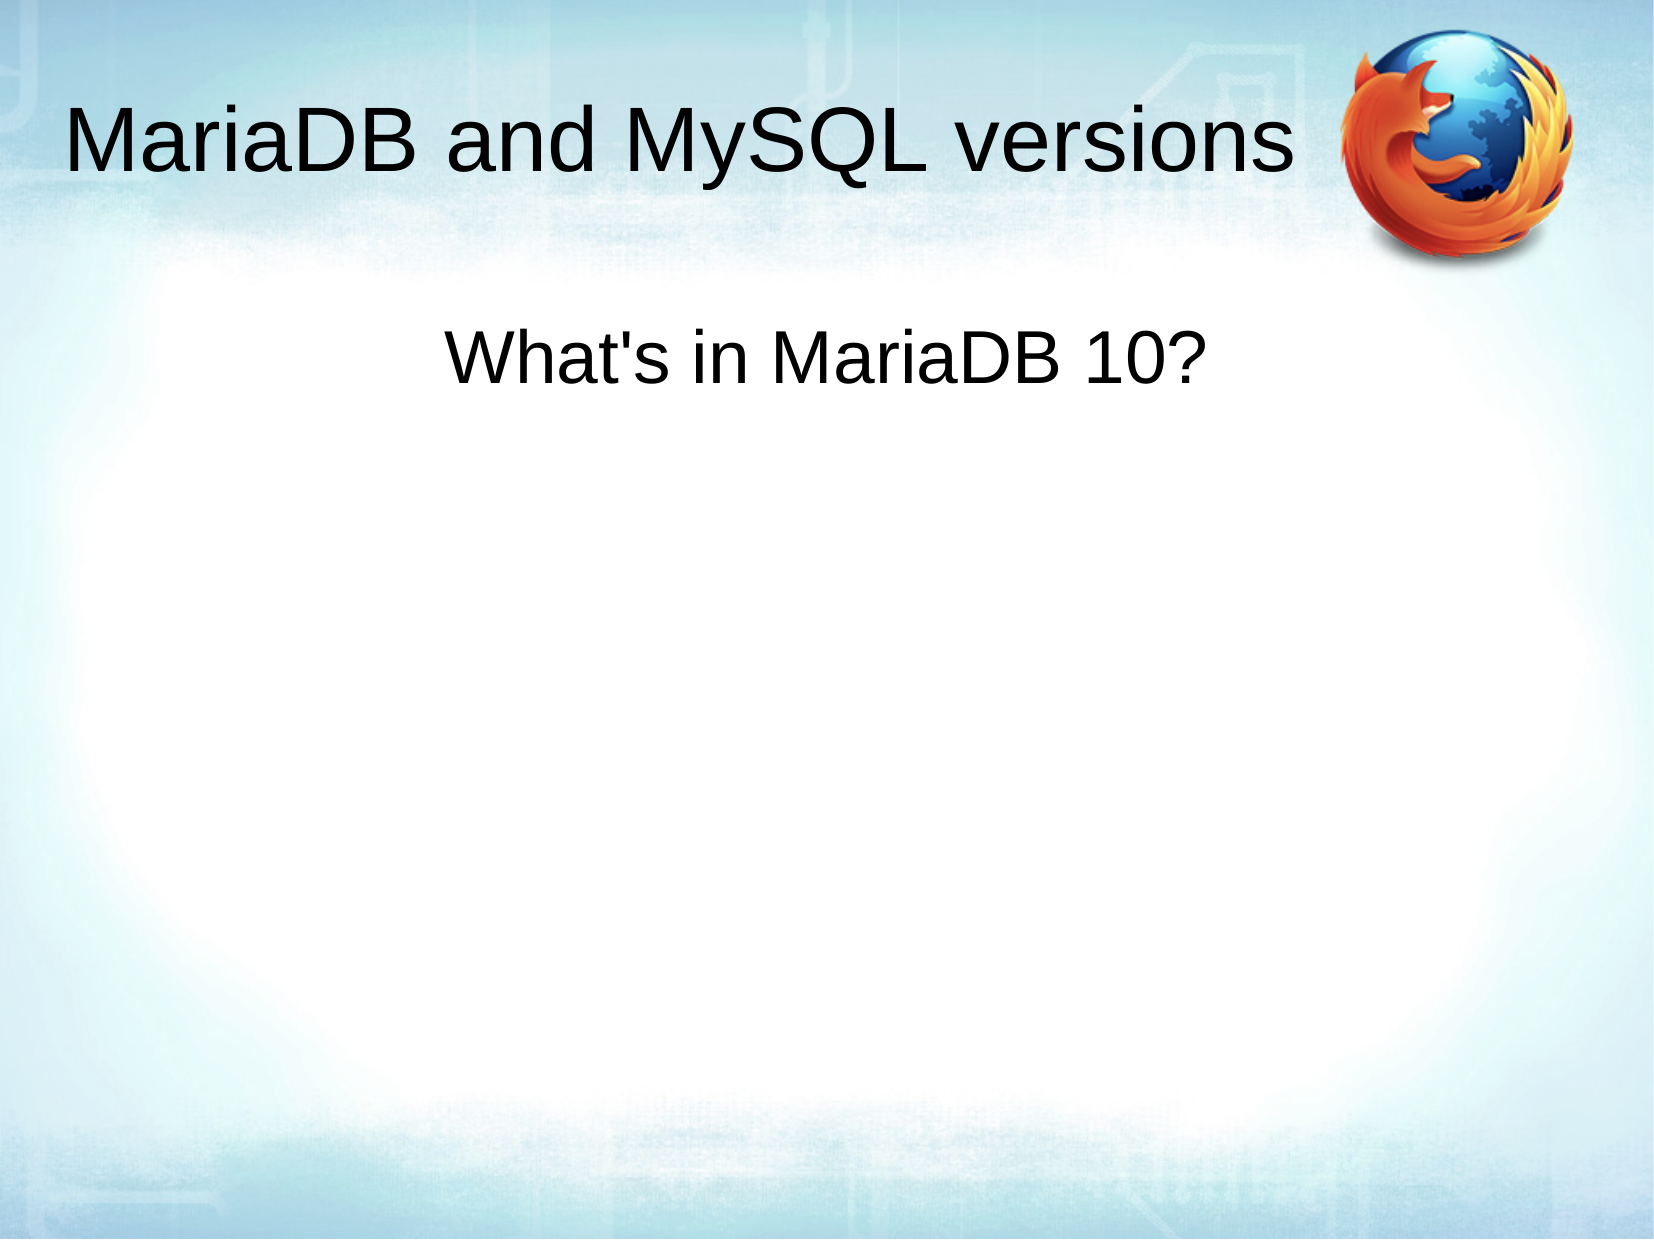

# MariaDB and MySQL versions
What's in MariaDB 10?